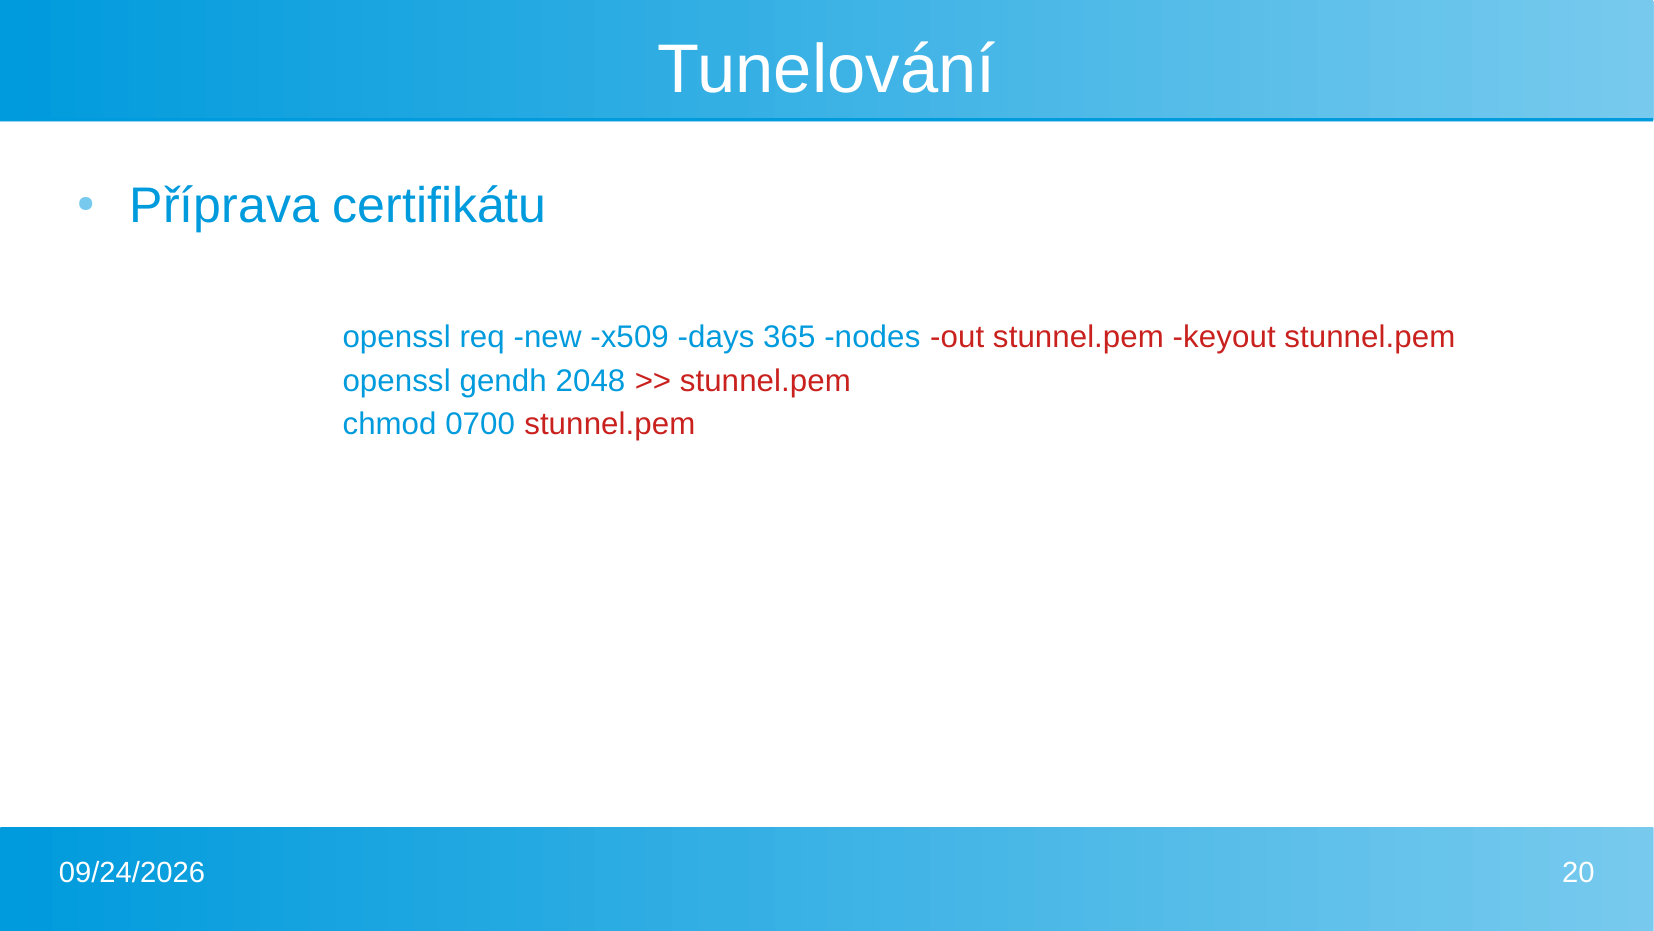

# Tunelování
Příprava certifikátu
openssl req -new -x509 -days 365 -nodes -out stunnel.pem -keyout stunnel.pem
openssl gendh 2048 >> stunnel.pem
chmod 0700 stunnel.pem
20